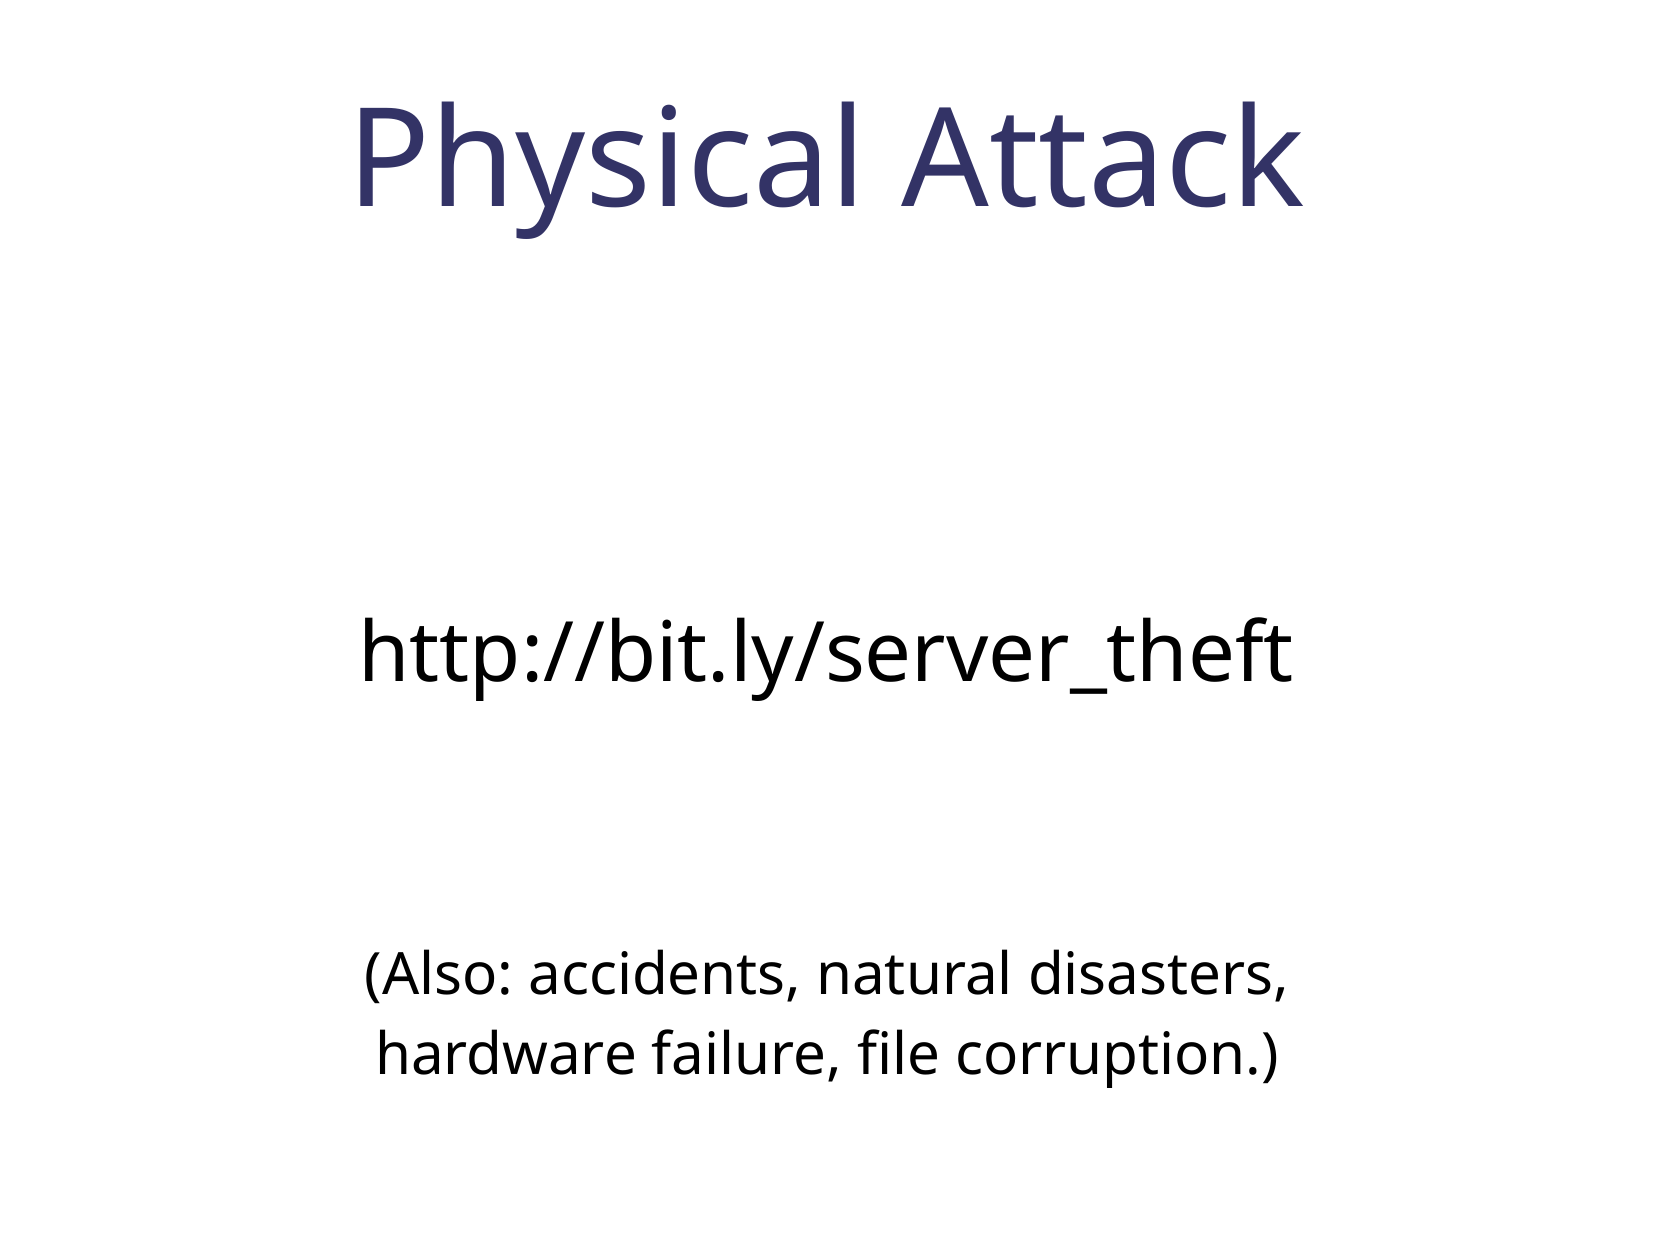

# Physical Attack
http://bit.ly/server_theft
(Also: accidents, natural disasters,
hardware failure, file corruption.)